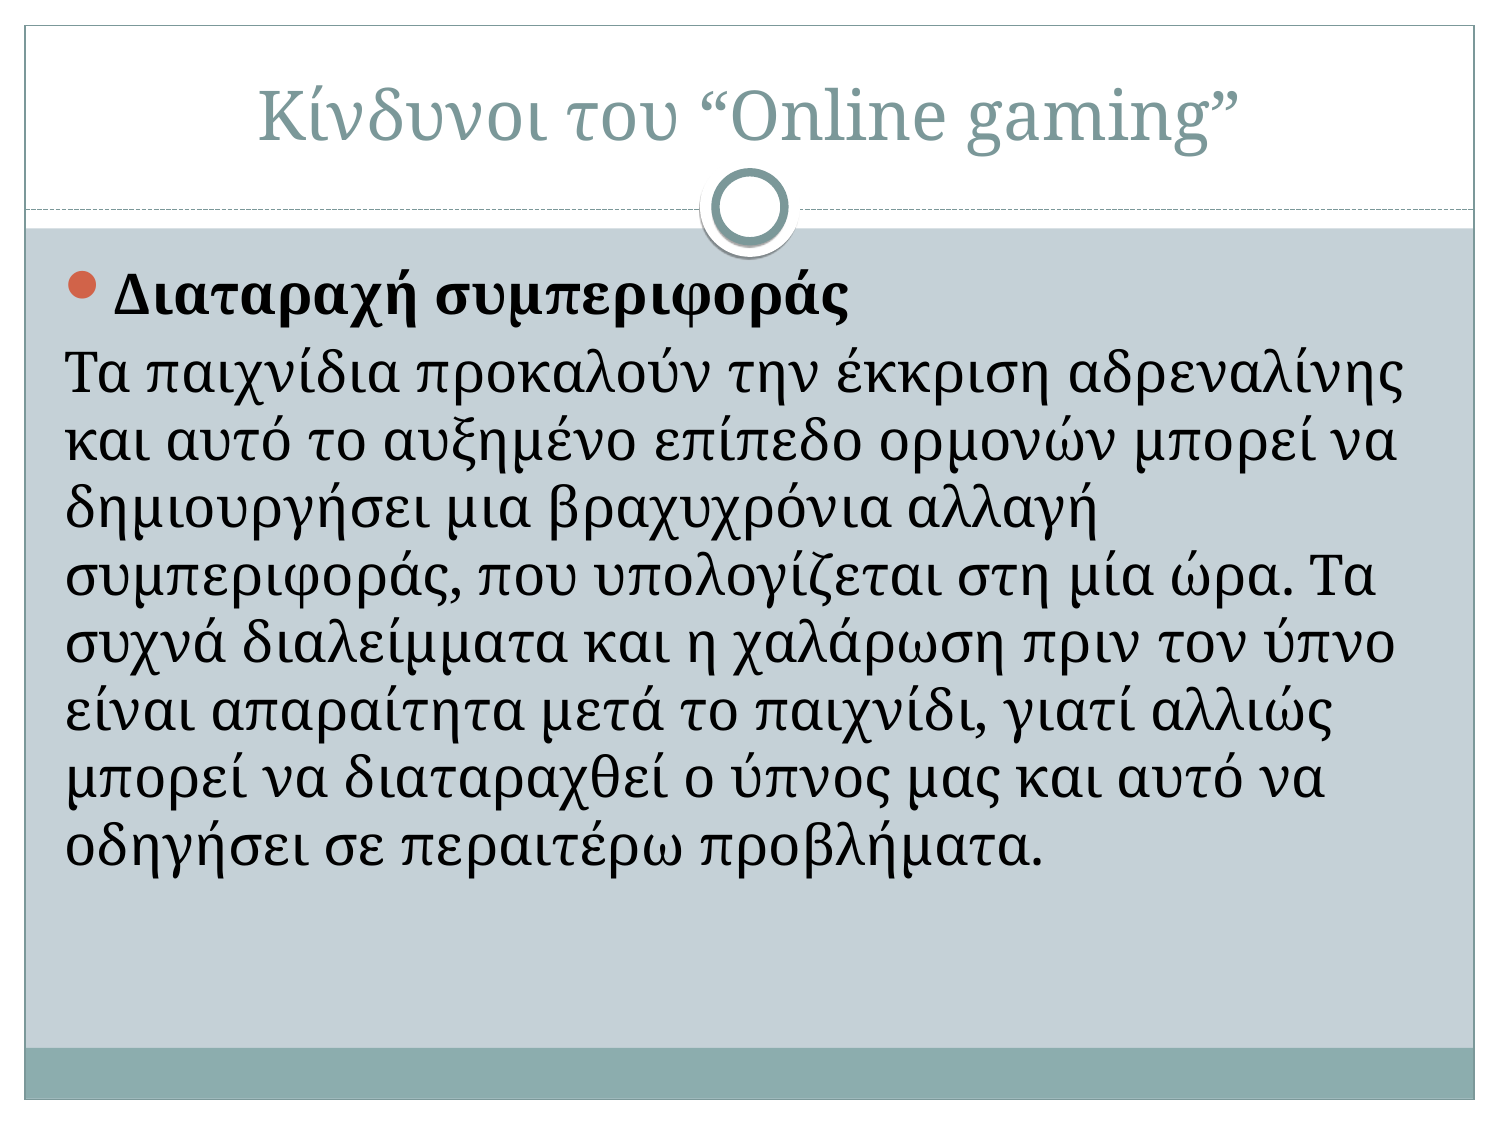

# Κίνδυνοι του “Online gaming”
Διαταραχή συμπεριφοράς
Τα παιχνίδια προκαλούν την έκκριση αδρεναλίνης και αυτό το αυξημένο επίπεδο ορμονών μπορεί να δημιουργήσει μια βραχυχρόνια αλλαγή συμπεριφοράς, που υπολογίζεται στη μία ώρα. Τα συχνά διαλείμματα και η χαλάρωση πριν τον ύπνο είναι απαραίτητα μετά το παιχνίδι, γιατί αλλιώς μπορεί να διαταραχθεί ο ύπνος μας και αυτό να οδηγήσει σε περαιτέρω προβλήματα.